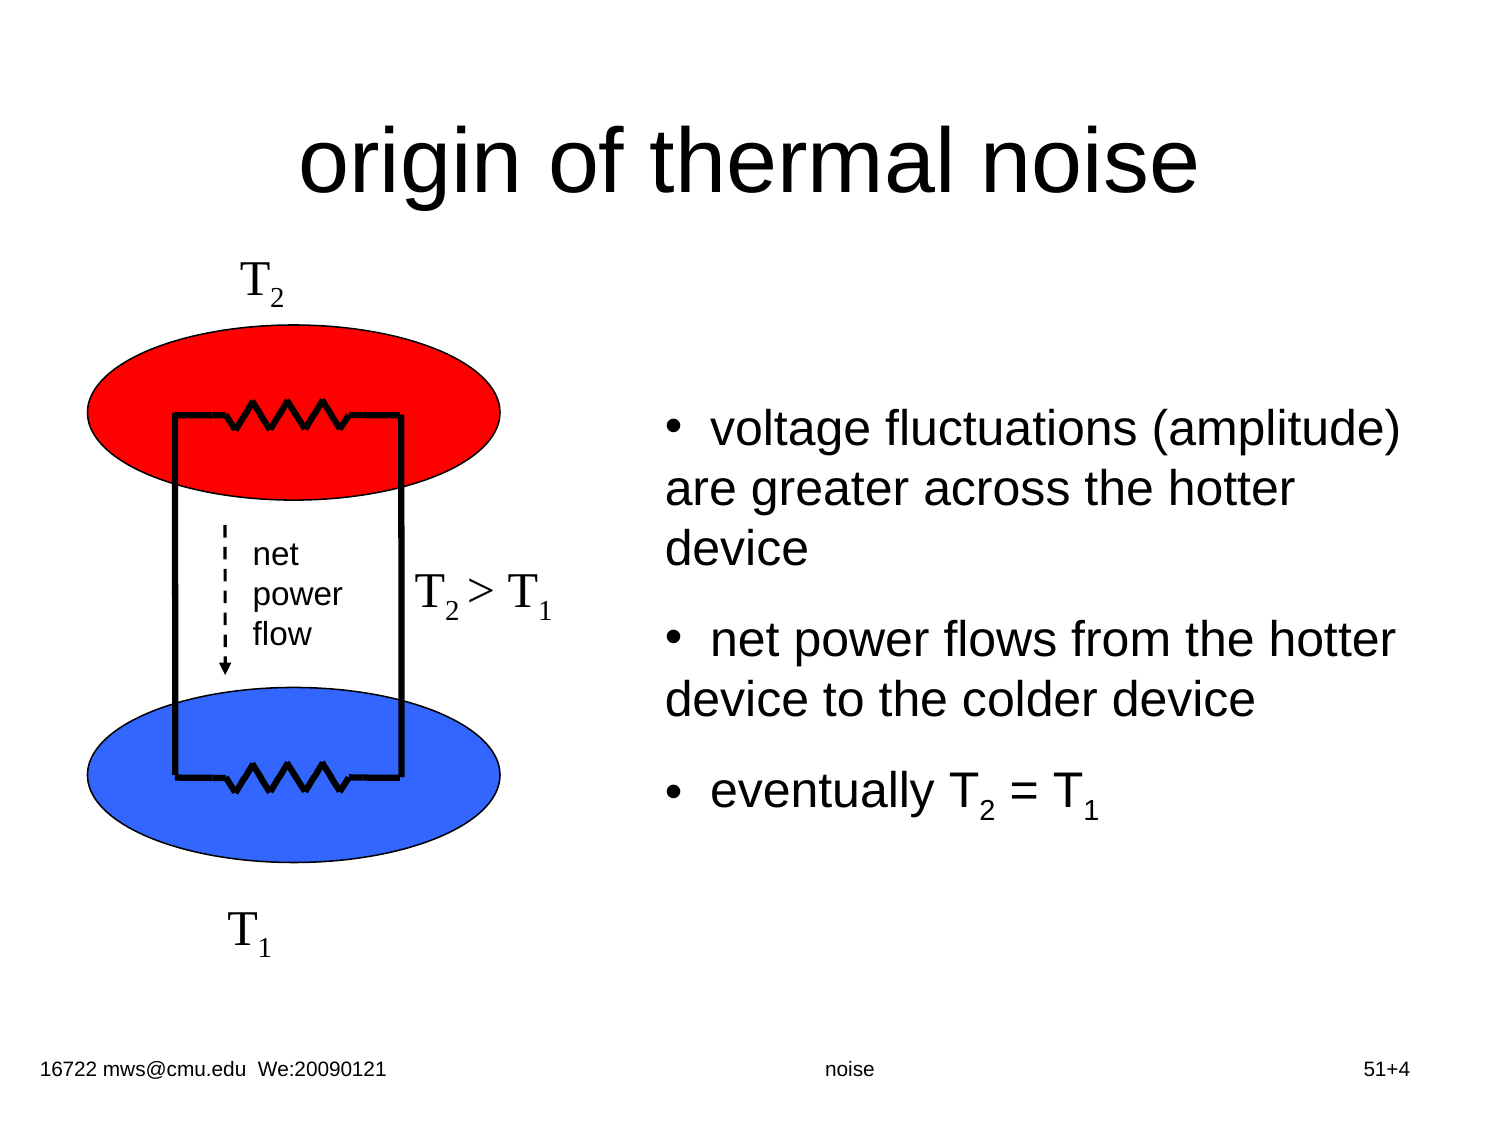

origin of thermal noise
T2
 voltage fluctuations (amplitude) are greater across the hotter device
 net power flows from the hotter device to the colder device
 eventually T2 = T1
net
power
flow
T2 > T1
T1
16722 mws@cmu.edu We:20090121
noise
4